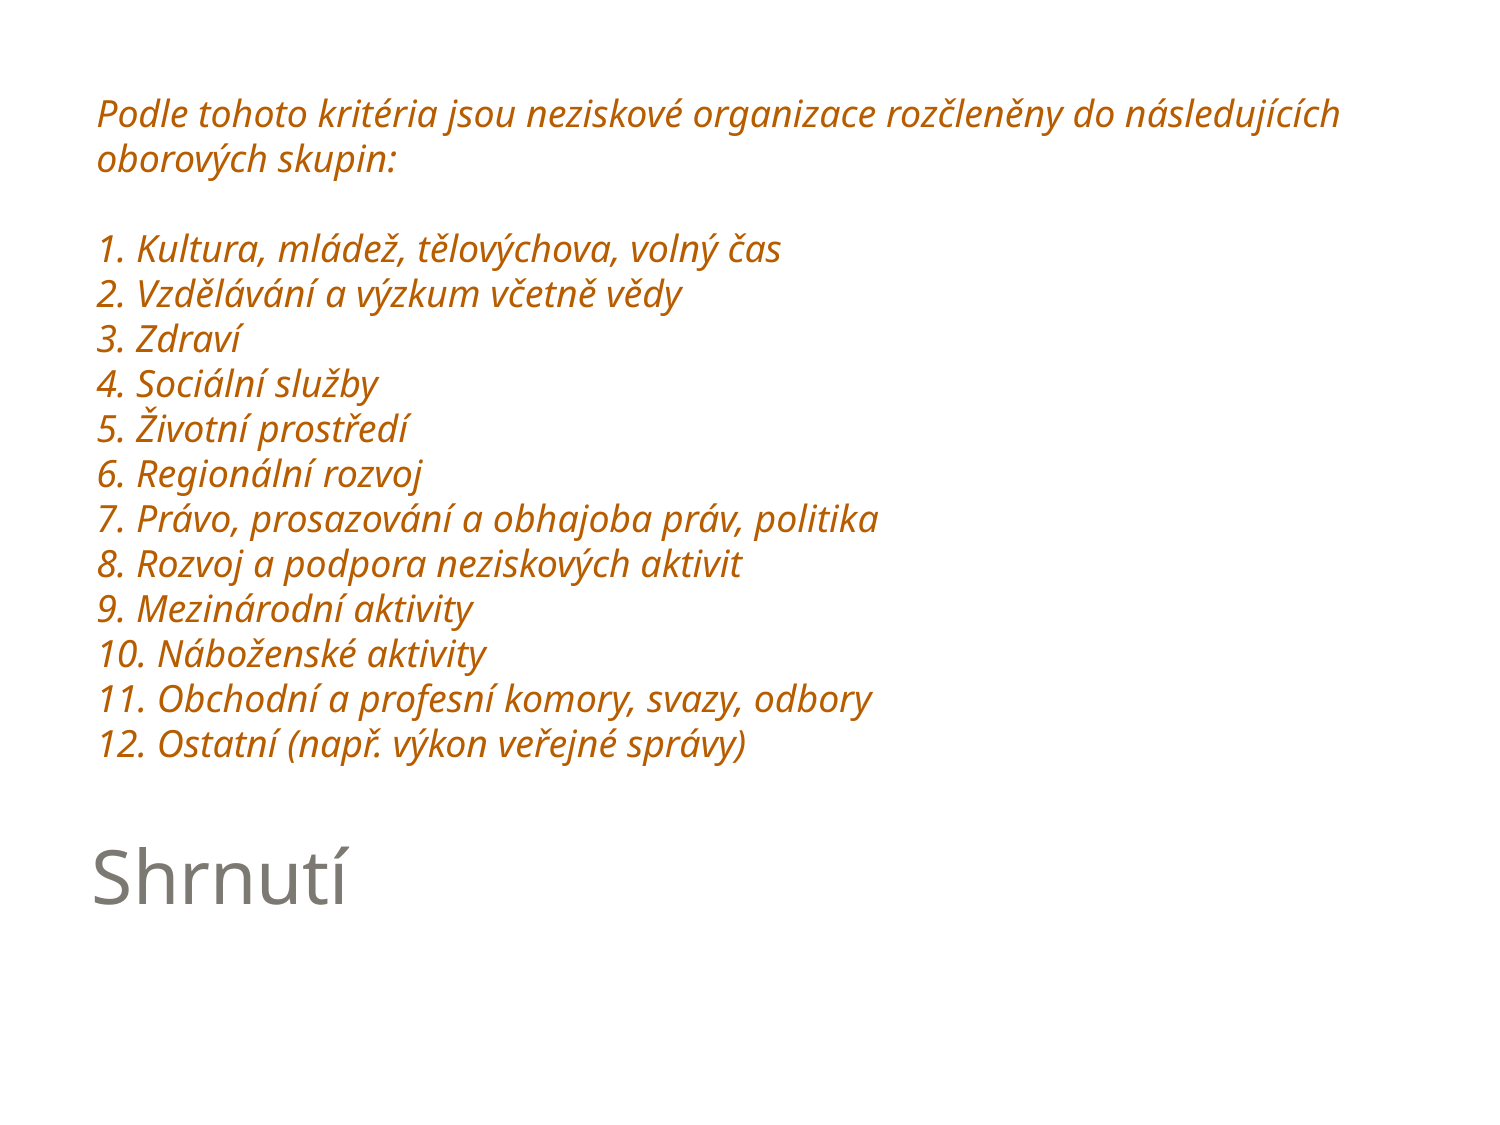

Podle tohoto kritéria jsou neziskové organizace rozčleněny do následujících oborových skupin:
1. Kultura, mládež, tělovýchova, volný čas
2. Vzdělávání a výzkum včetně vědy
3. Zdraví
4. Sociální služby
5. Životní prostředí
6. Regionální rozvoj
7. Právo, prosazování a obhajoba práv, politika
8. Rozvoj a podpora neziskových aktivit
9. Mezinárodní aktivity
10. Náboženské aktivity
11. Obchodní a profesní komory, svazy, odbory
12. Ostatní (např. výkon veřejné správy)
# Shrnutí